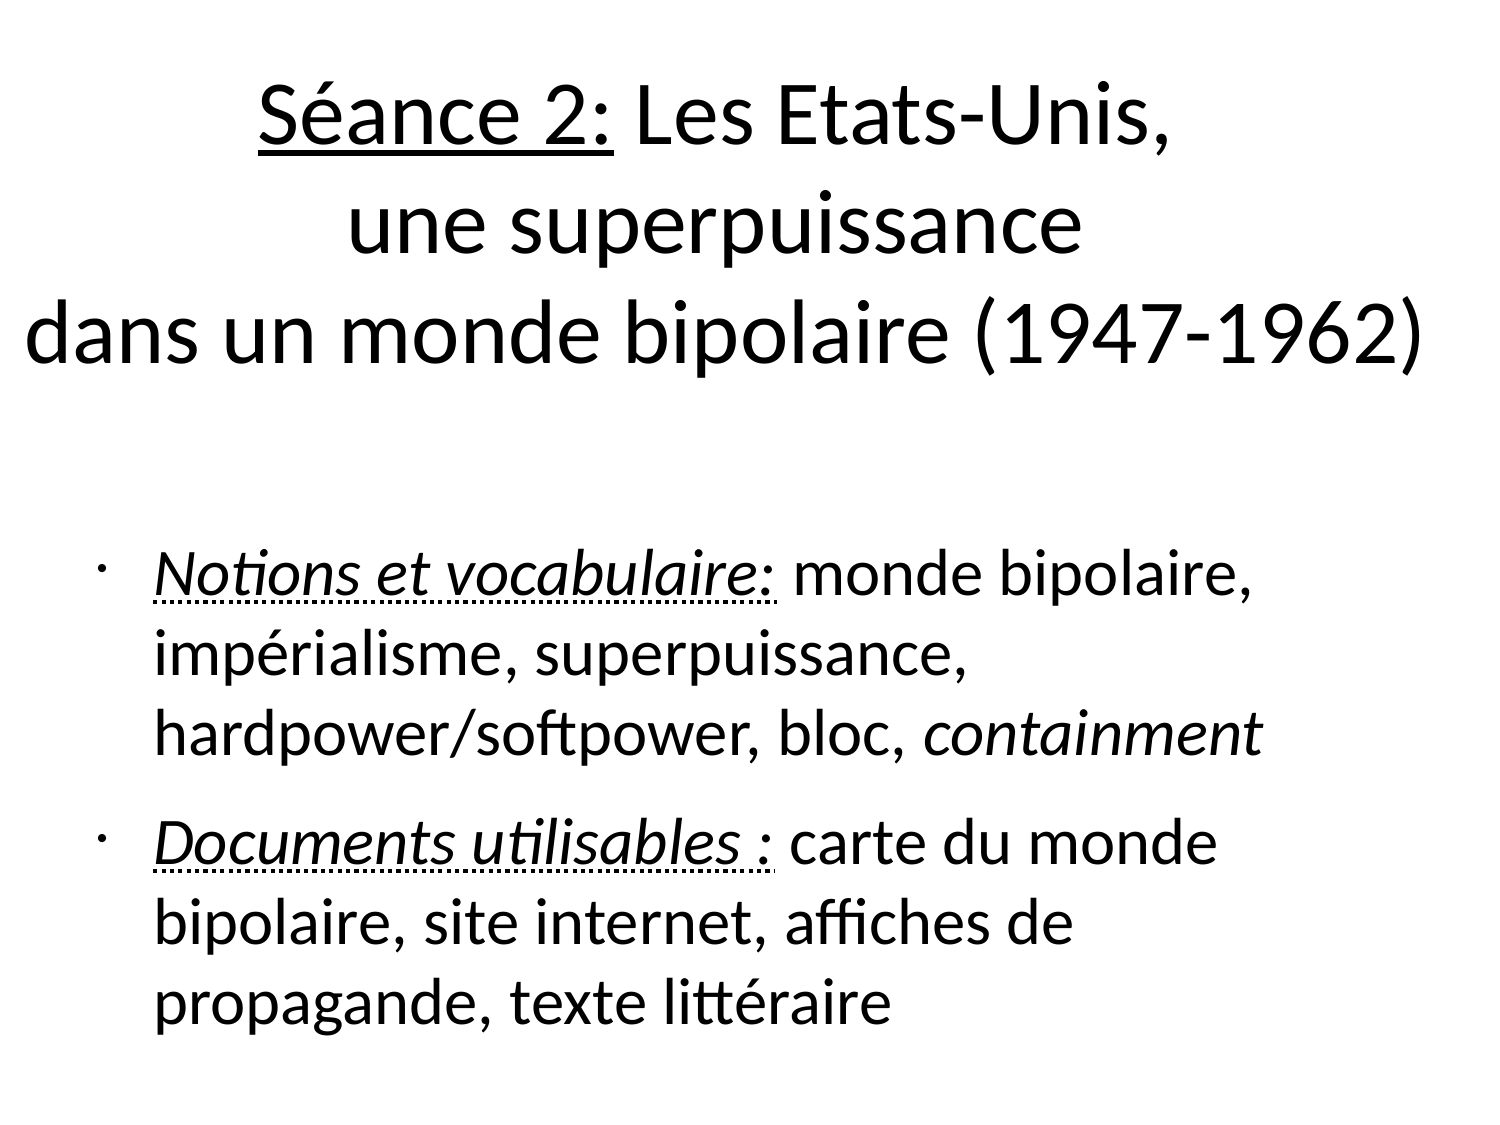

# Séance 2: Les Etats-Unis, une superpuissance dans un monde bipolaire (1947-1962)
Notions et vocabulaire: monde bipolaire, impérialisme, superpuissance, hardpower/softpower, bloc, containment
Documents utilisables : carte du monde bipolaire, site internet, affiches de propagande, texte littéraire